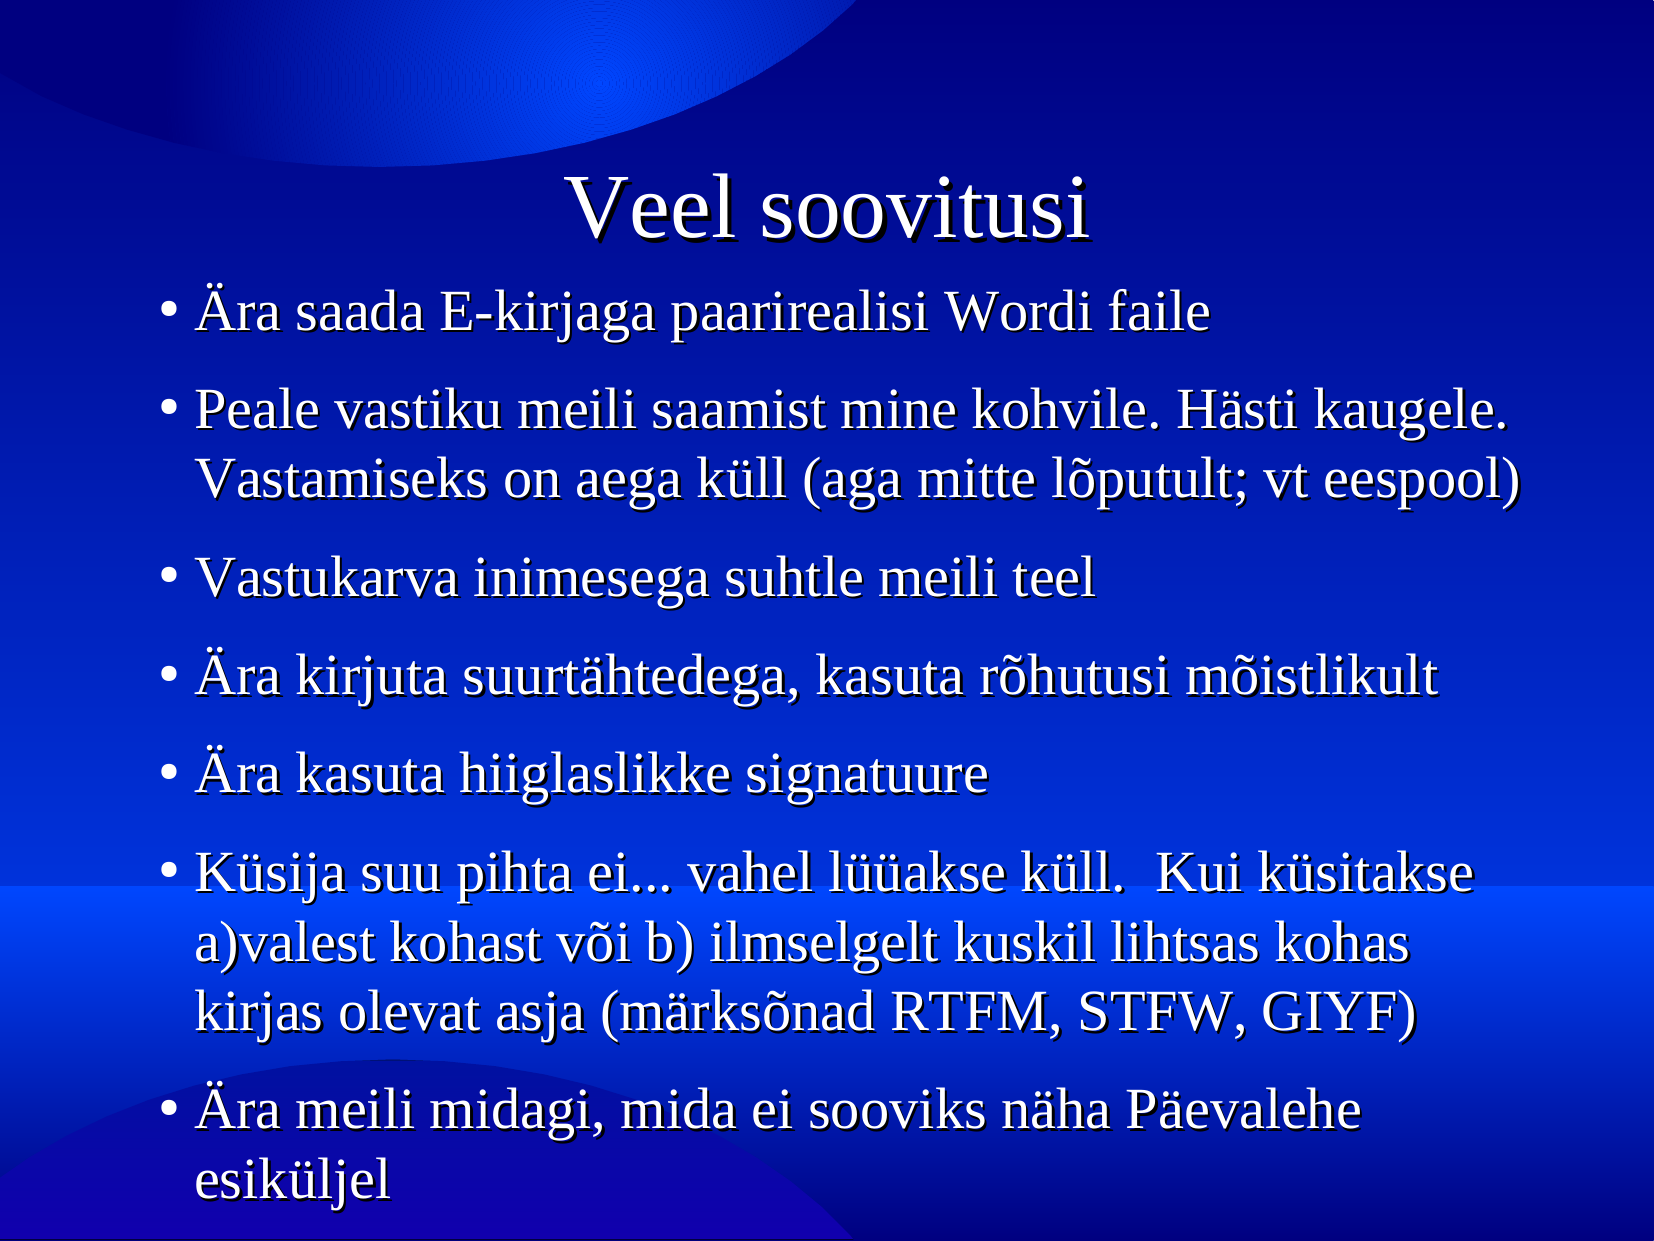

# Veel soovitusi
Ära saada E-kirjaga paarirealisi Wordi faile
Peale vastiku meili saamist mine kohvile. Hästi kaugele. Vastamiseks on aega küll (aga mitte lõputult; vt eespool)
Vastukarva inimesega suhtle meili teel
Ära kirjuta suurtähtedega, kasuta rõhutusi mõistlikult
Ära kasuta hiiglaslikke signatuure
Küsija suu pihta ei... vahel lüüakse küll. Kui küsitakse
a)valest kohast või b) ilmselgelt kuskil lihtsas kohas kirjas olevat asja (märksõnad RTFM, STFW, GIYF)
Ära meili midagi, mida ei sooviks näha Päevalehe esiküljel